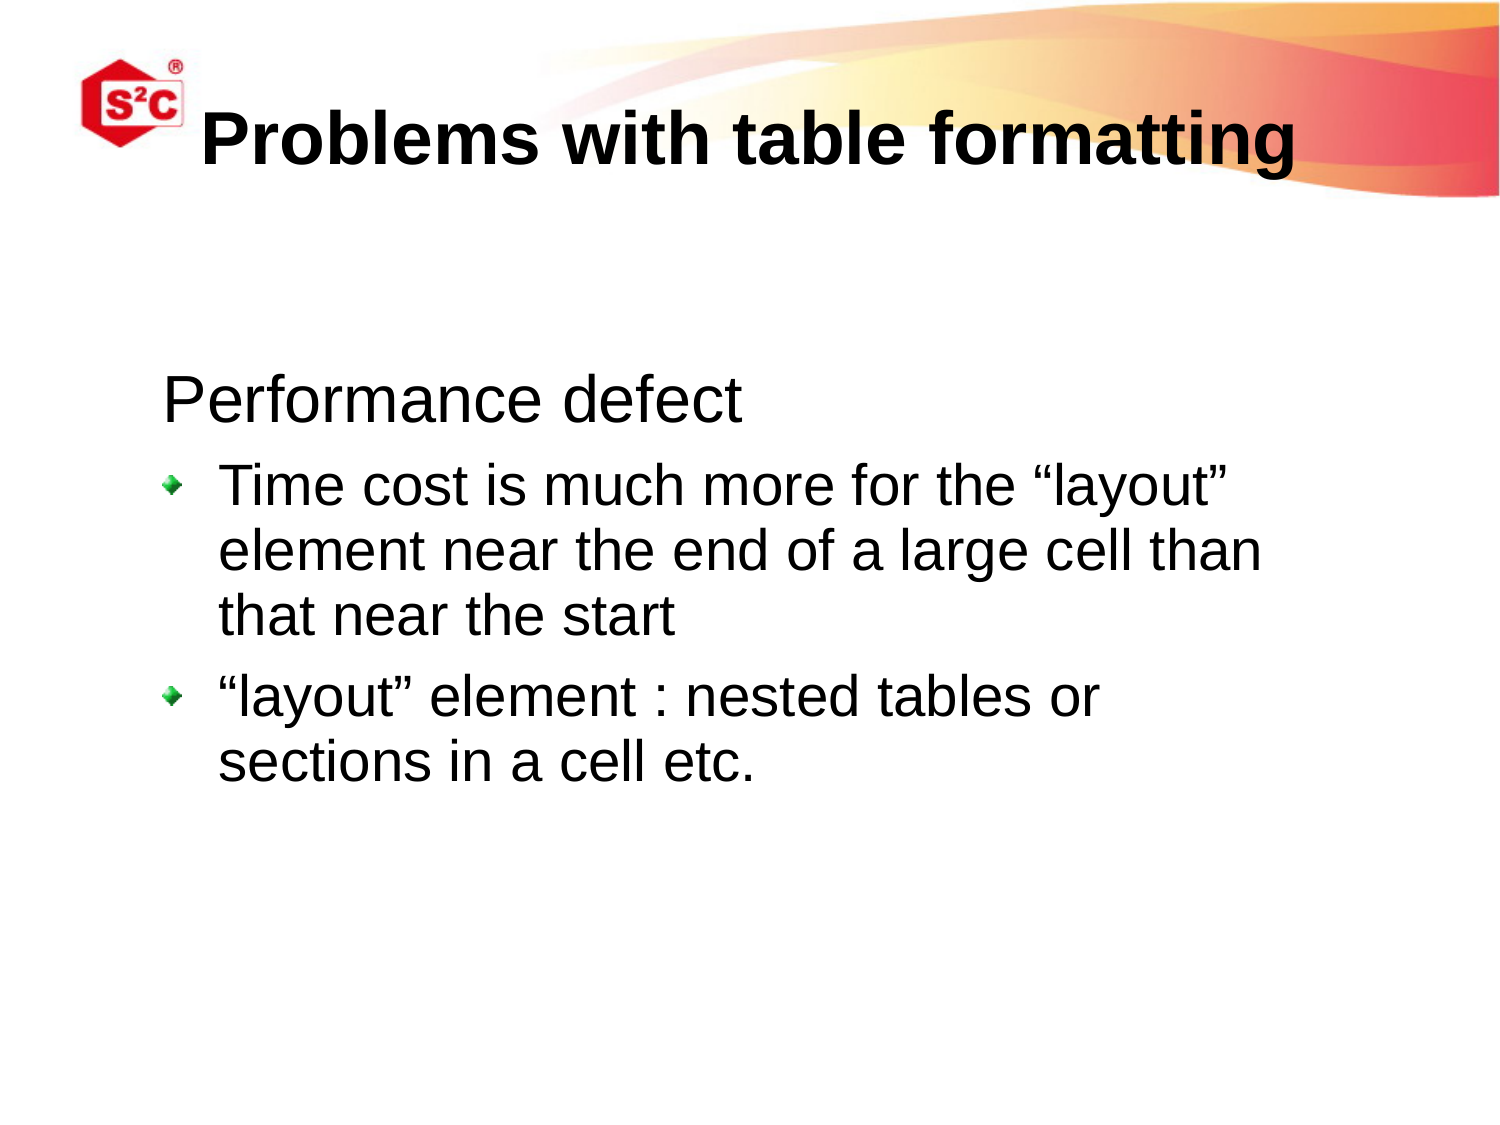

# Problems with table formatting
Performance defect
Time cost is much more for the “layout” element near the end of a large cell than that near the start
“layout” element : nested tables or sections in a cell etc.